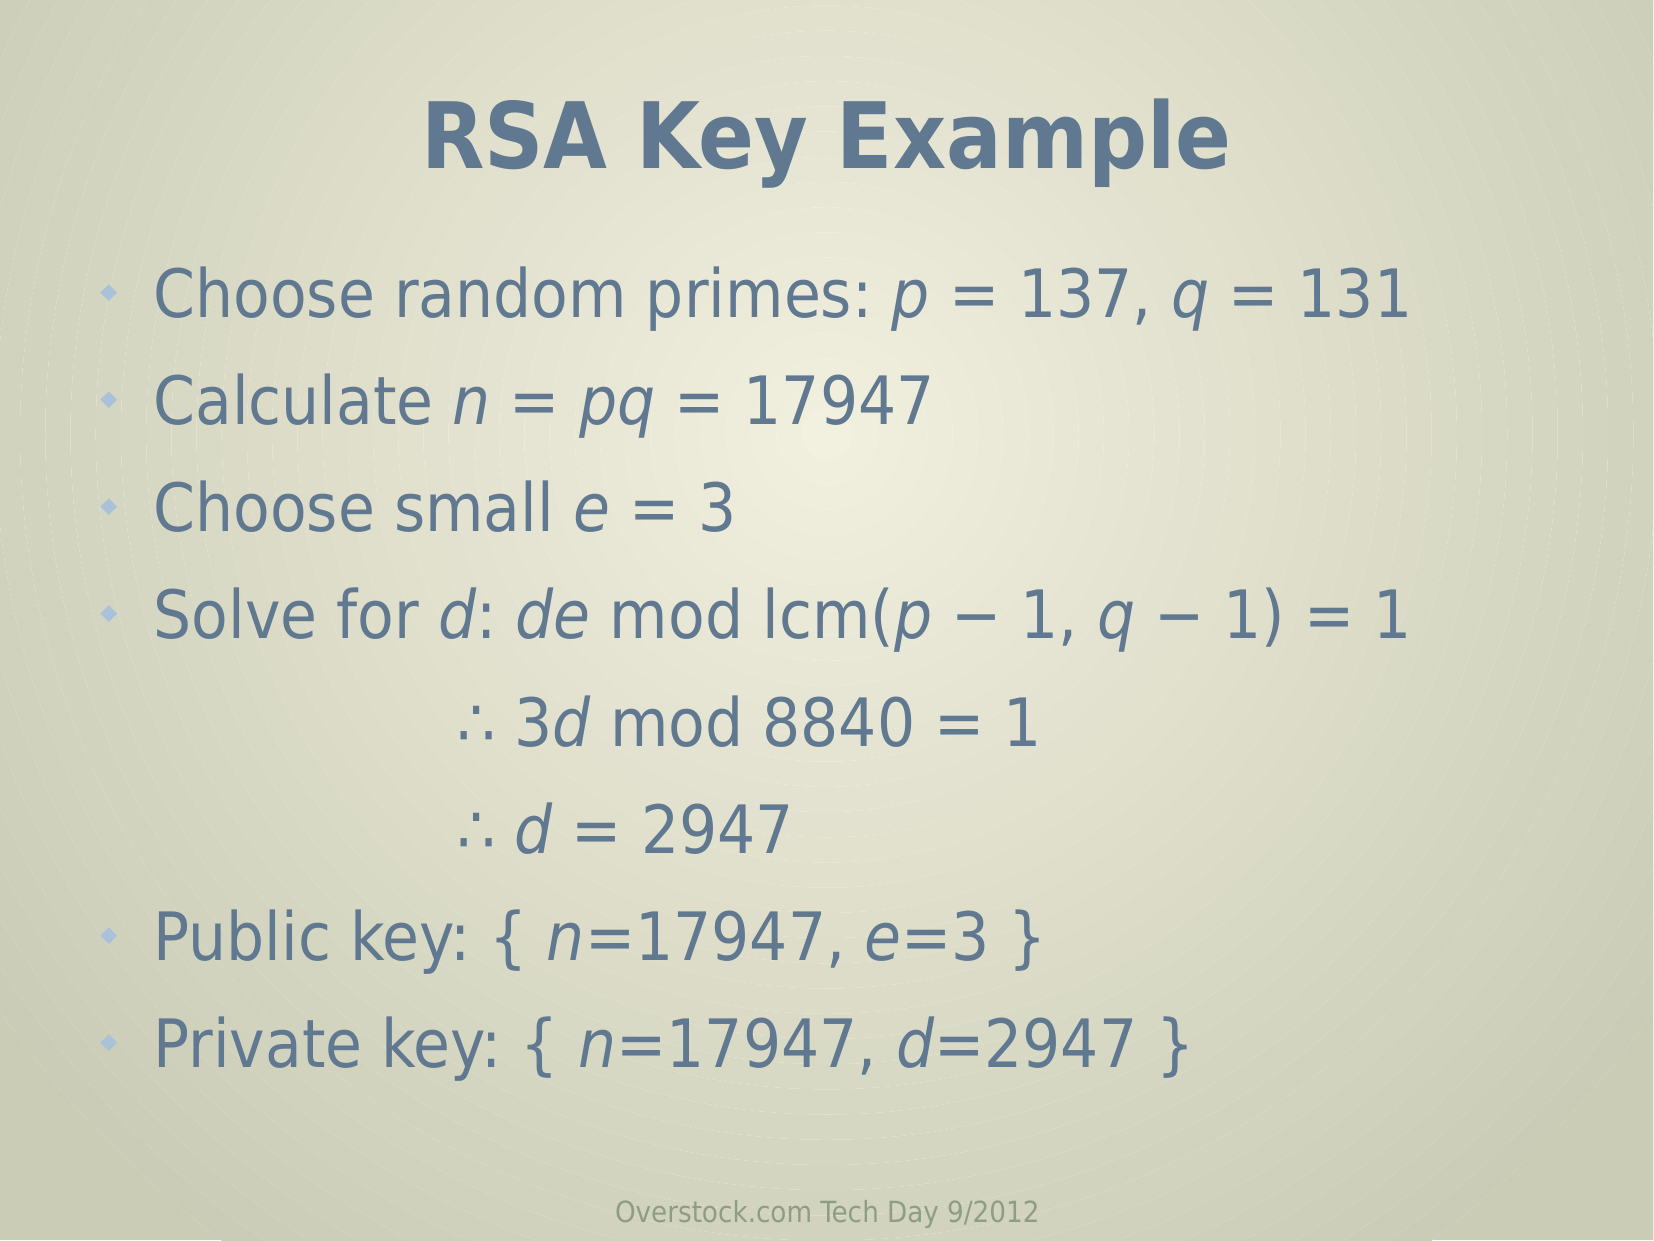

# RSA Key Example
Choose random primes: p = 137, q = 131
Calculate n = pq = 17947
Choose small e = 3
Solve for d: de mod lcm(p − 1, q − 1) = 1
 ∴ 3d mod 8840 = 1
 ∴ d = 2947
Public key: { n=17947, e=3 }
Private key: { n=17947, d=2947 }
Overstock.com Tech Day 9/2012